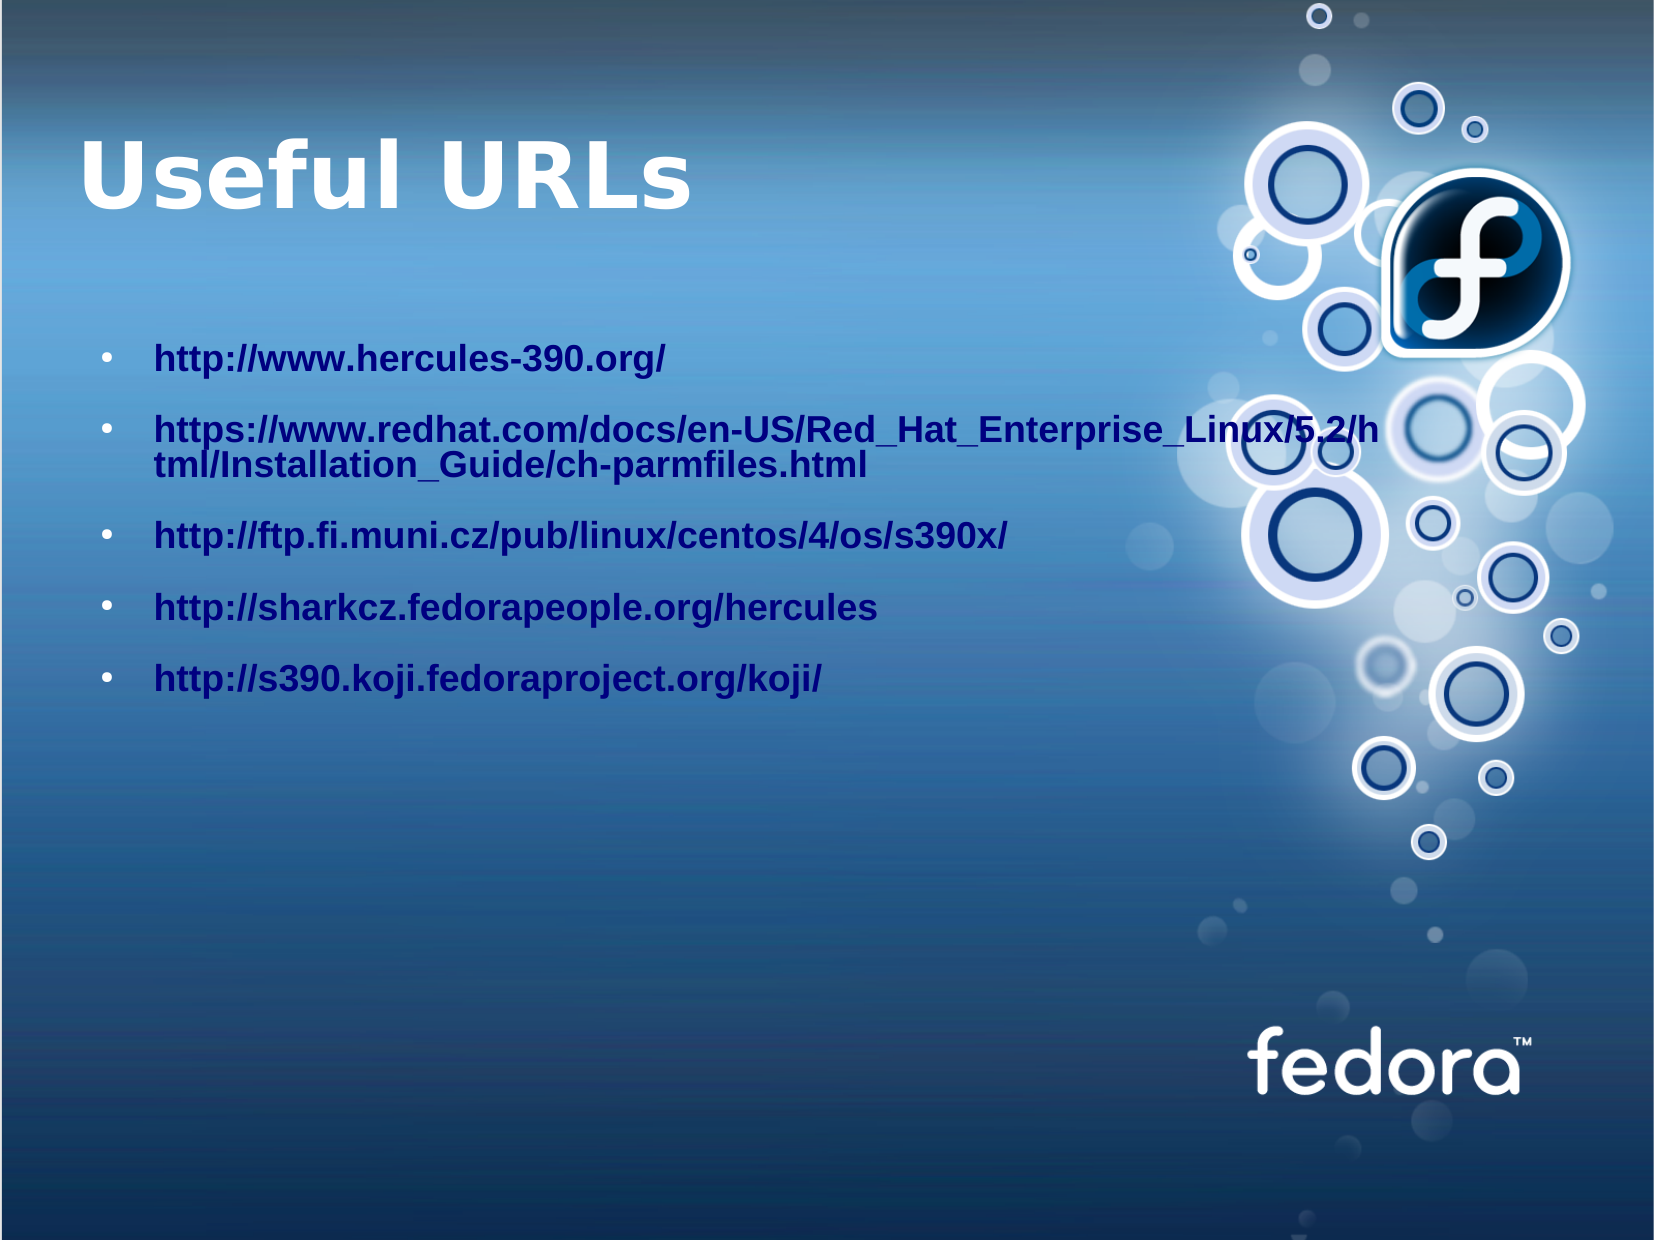

# Useful URLs
http://www.hercules-390.org/
https://www.redhat.com/docs/en-US/Red_Hat_Enterprise_Linux/5.2/html/Installation_Guide/ch-parmfiles.html
http://ftp.fi.muni.cz/pub/linux/centos/4/os/s390x/
http://sharkcz.fedorapeople.org/hercules
http://s390.koji.fedoraproject.org/koji/